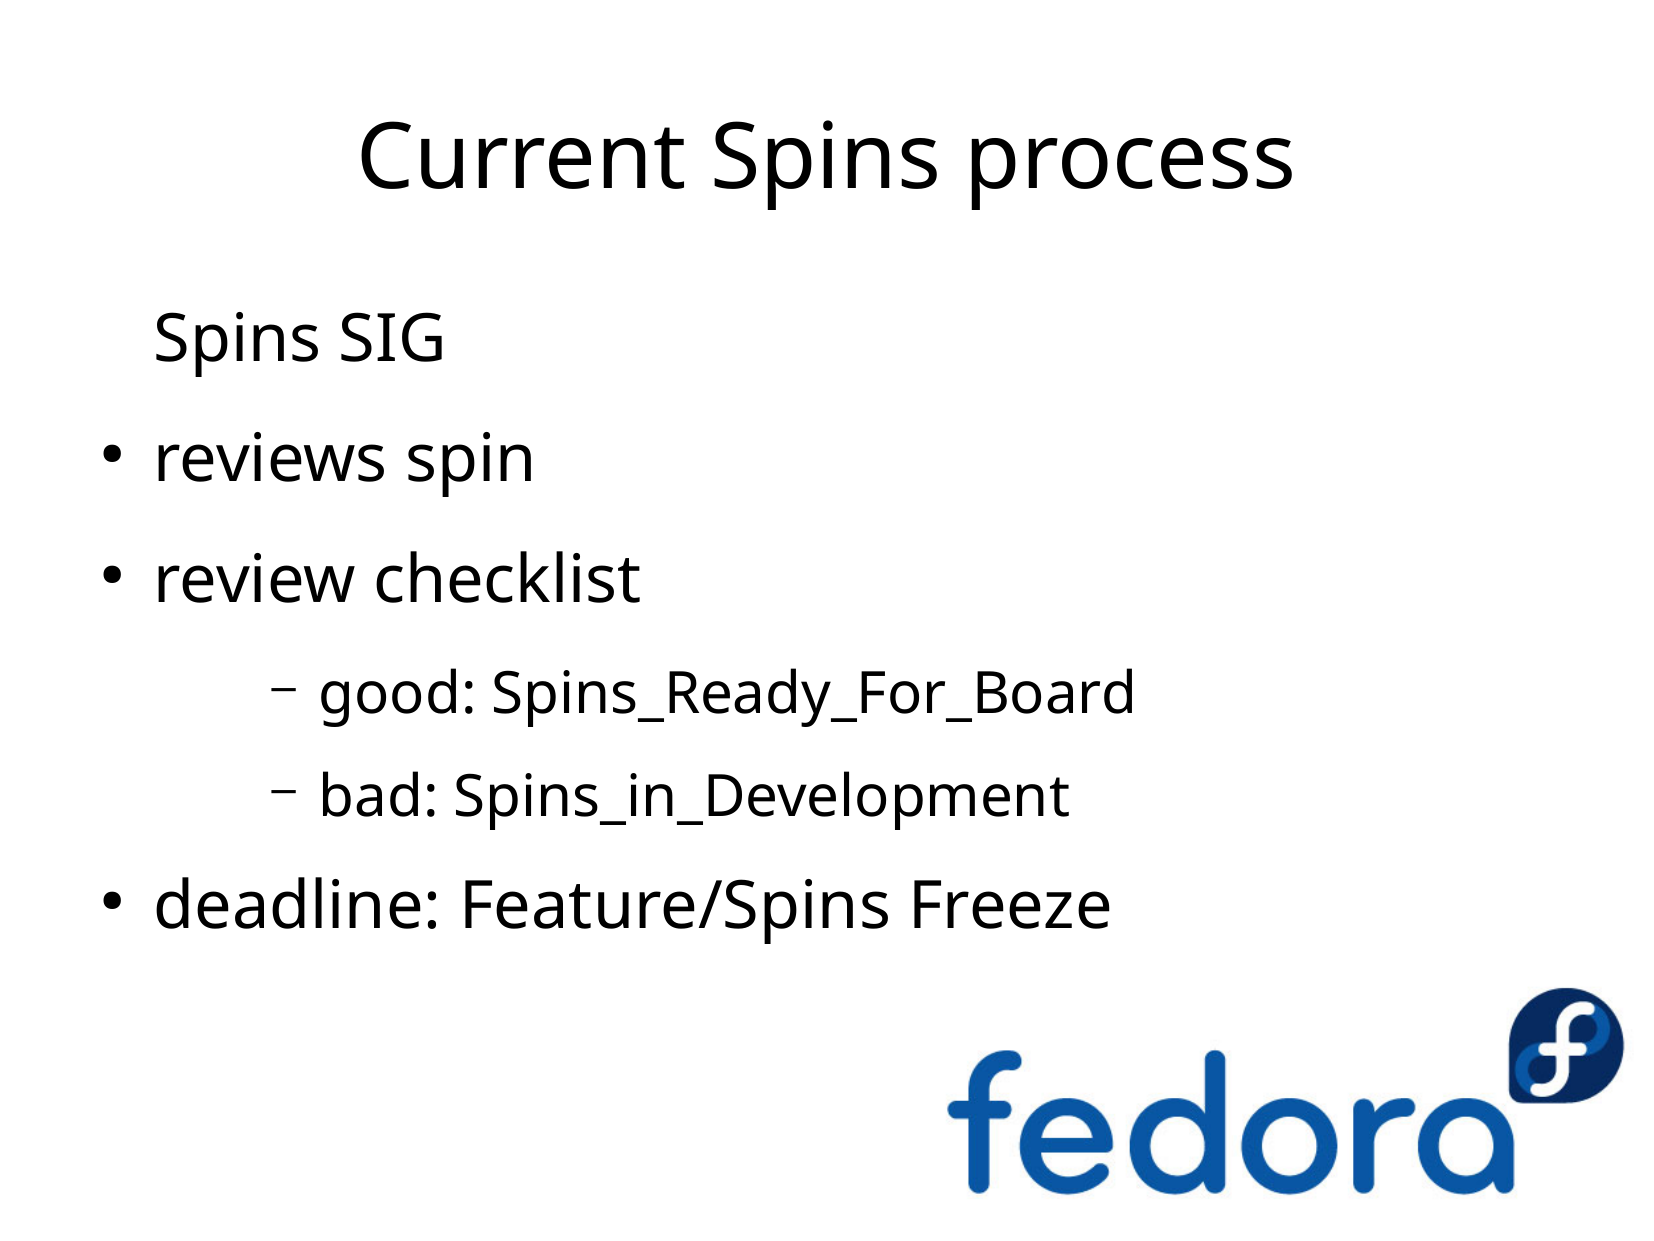

# Current Spins process
Spins SIG
reviews spin
review checklist
good: Spins_Ready_For_Board
bad: Spins_in_Development
deadline: Feature/Spins Freeze